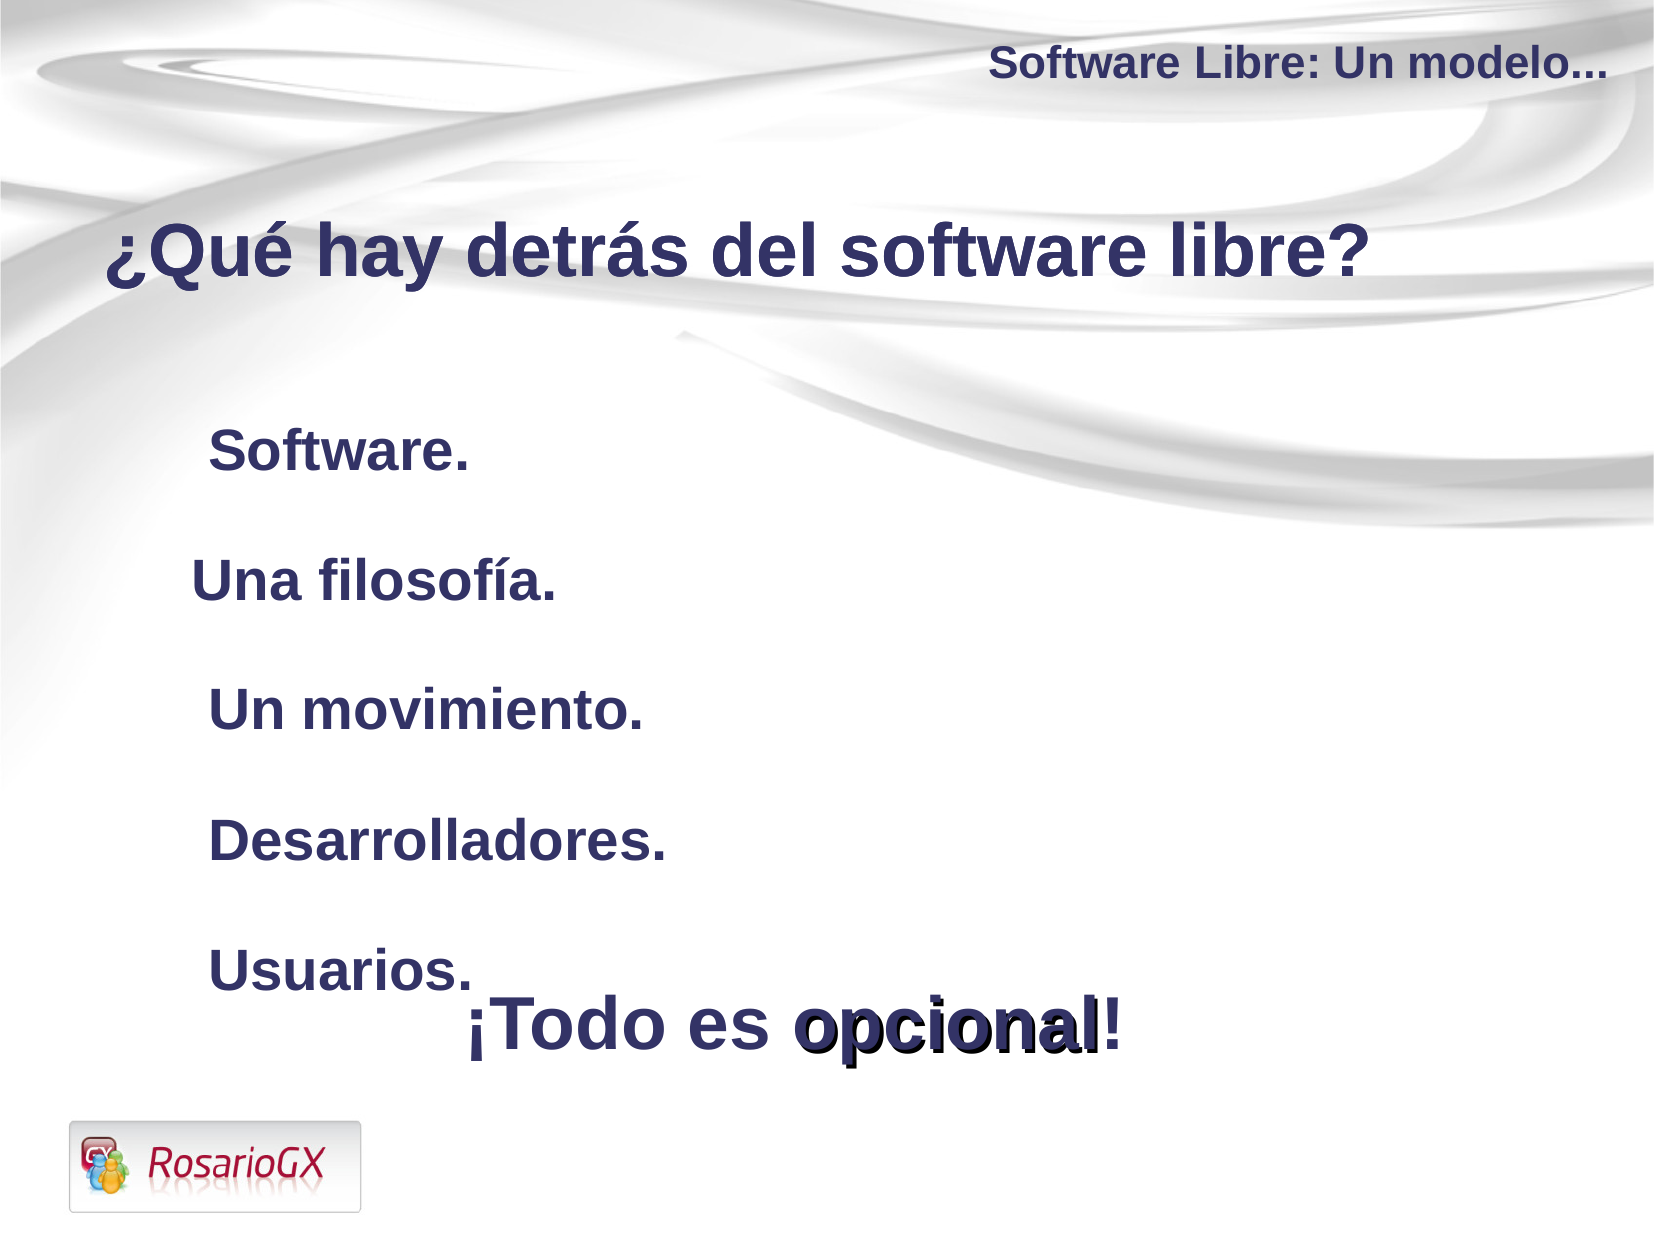

Software Libre: Un modelo...
¿Qué hay detrás del software libre?
¿Qué hay detrás del software libre?
 Software.
Una filosofía.
 Un movimiento.
 Desarrolladores.
 Usuarios.
¡Todo es opcional!